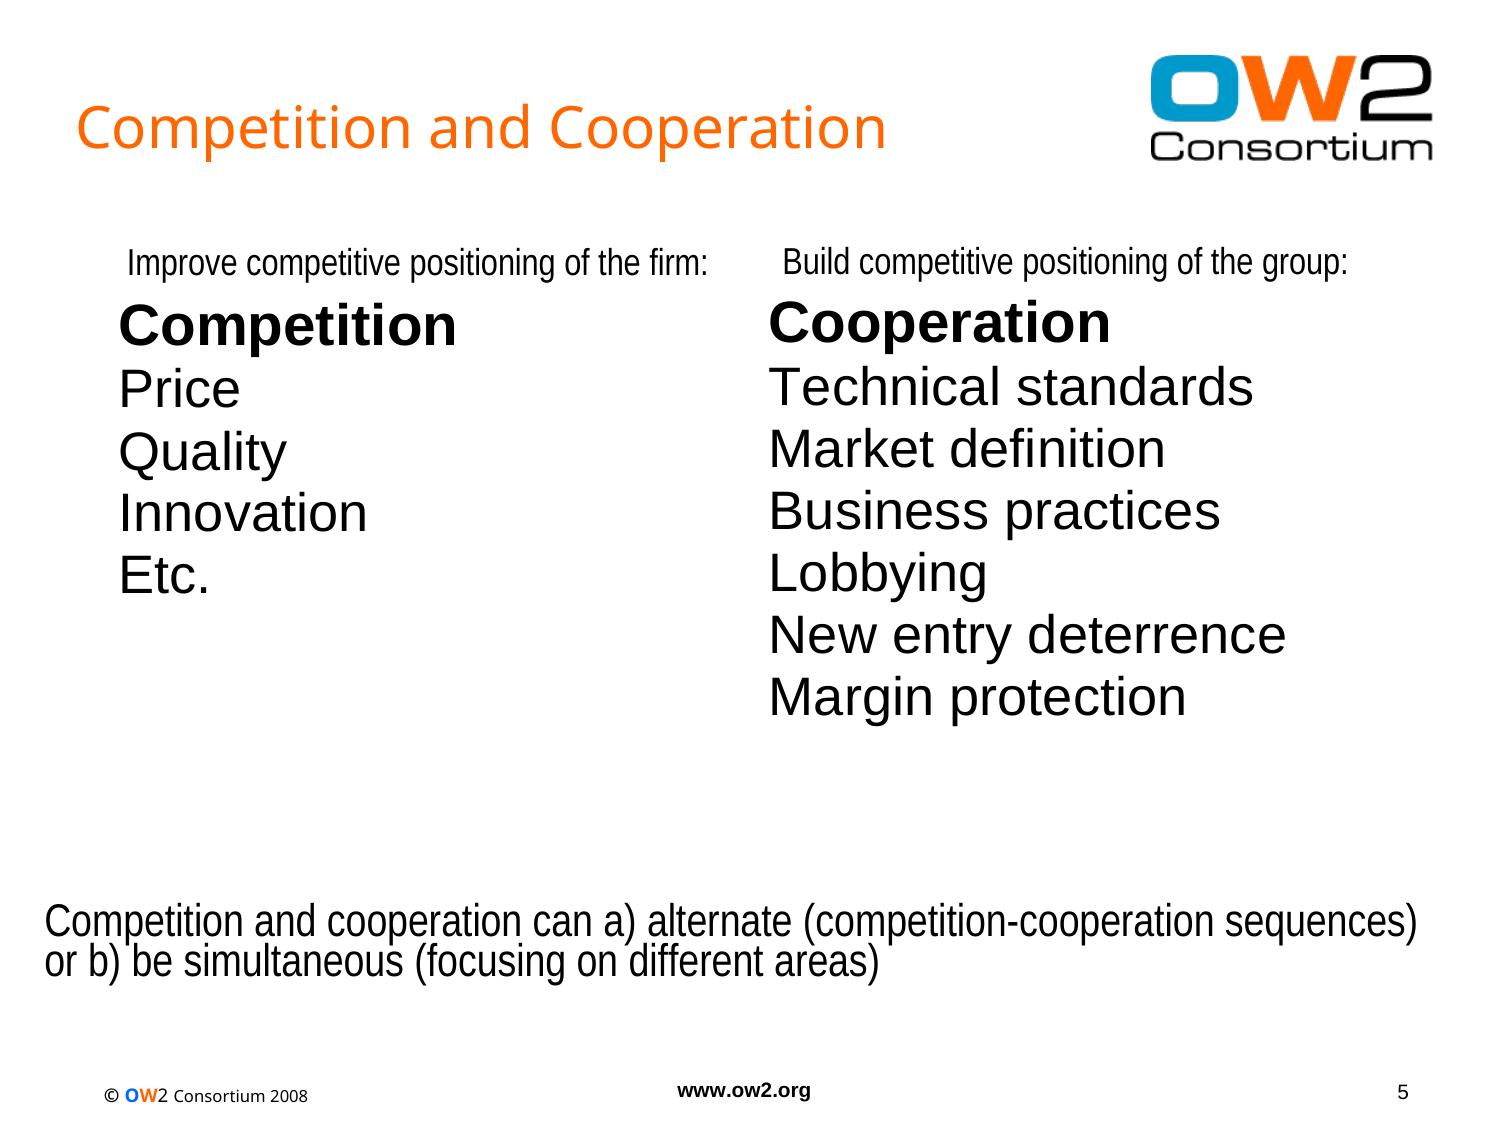

# Competition and Cooperation
Build competitive positioning of the group:
Improve competitive positioning of the firm:
Cooperation
Technical standards
Market definition
Business practices
Lobbying
New entry deterrence
Margin protection
Competition
Price
Quality
Innovation
Etc.
Competition and cooperation can a) alternate (competition-cooperation sequences)
or b) be simultaneous (focusing on different areas)
5